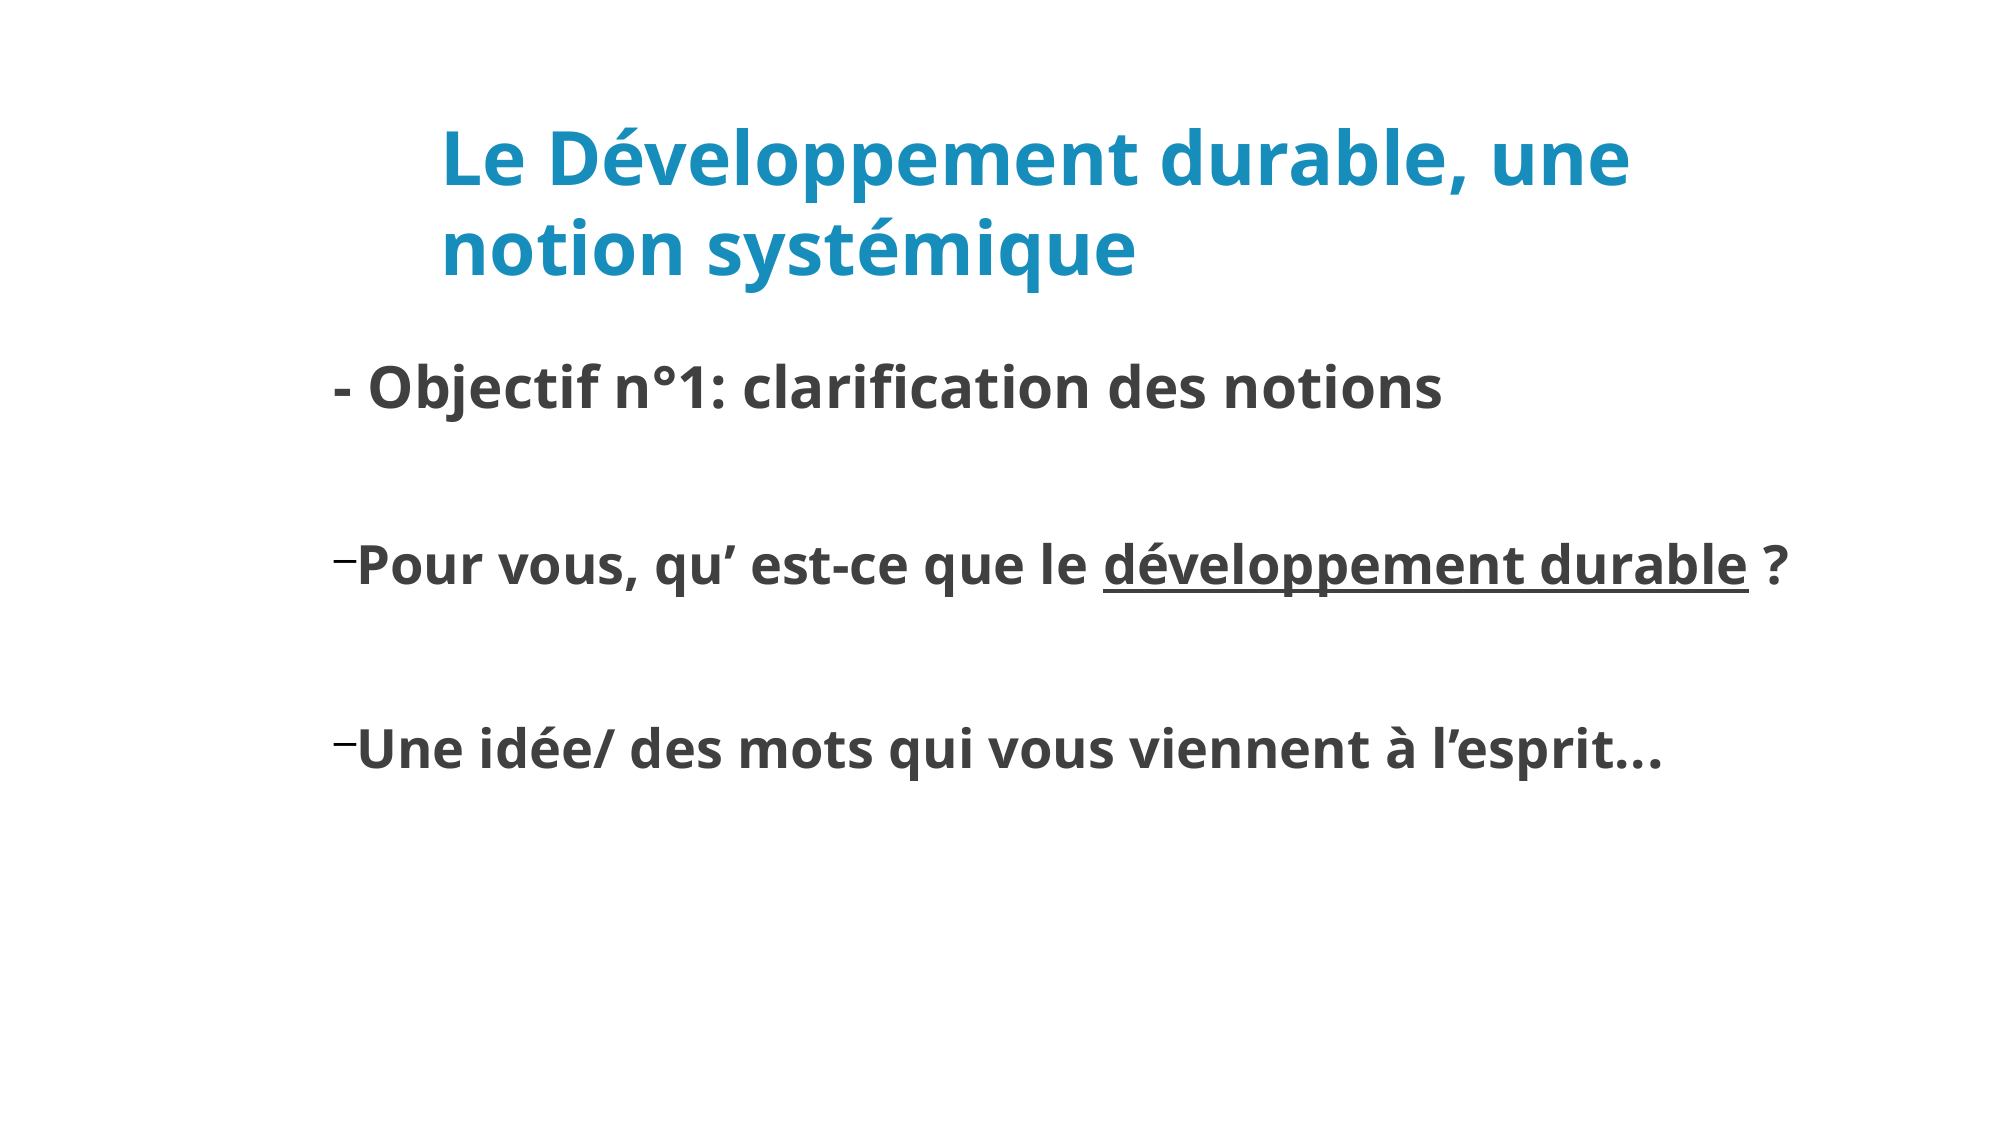

# Le Développement durable, une notion systémique
- Objectif n°1: clarification des notions
Pour vous, qu’ est-ce que le développement durable ?
Une idée/ des mots qui vous viennent à l’esprit...